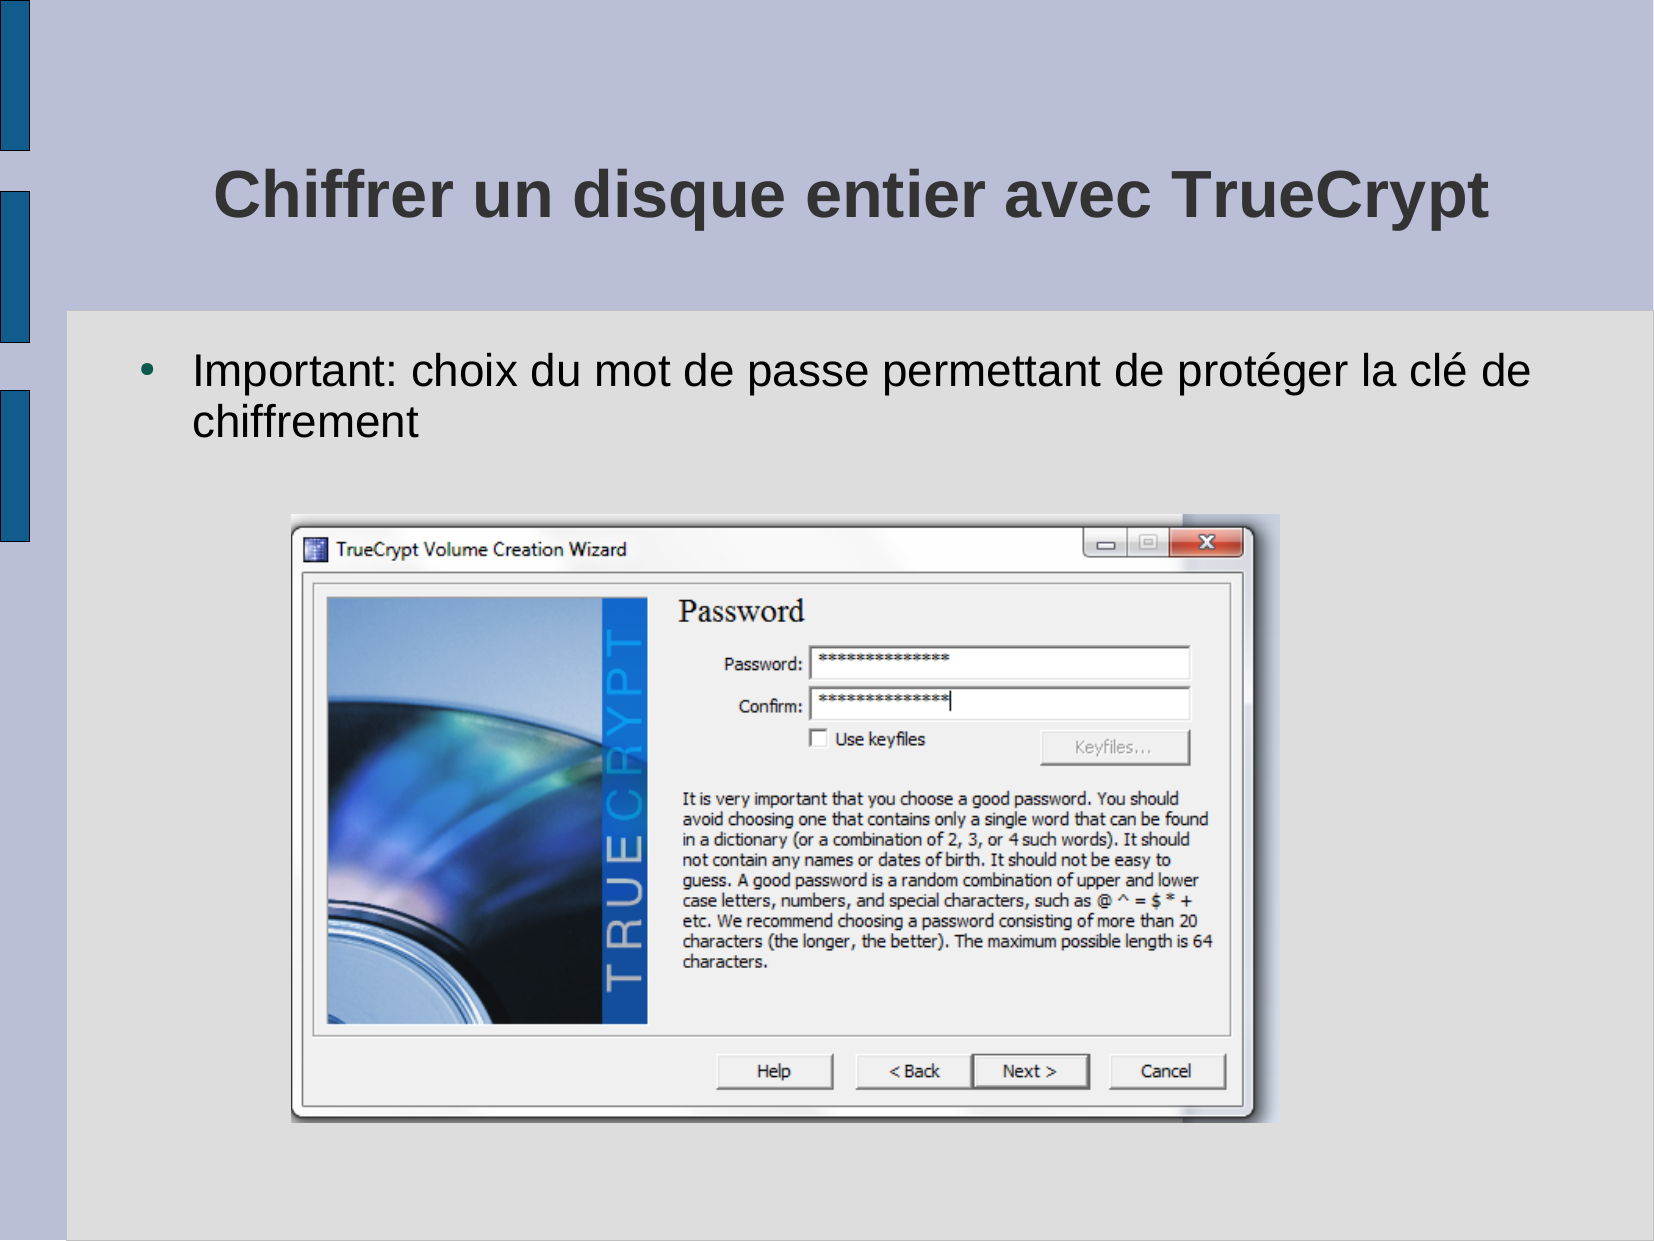

# Chiffrer un disque entier avec TrueCrypt
Important: choix du mot de passe permettant de protéger la clé de chiffrement